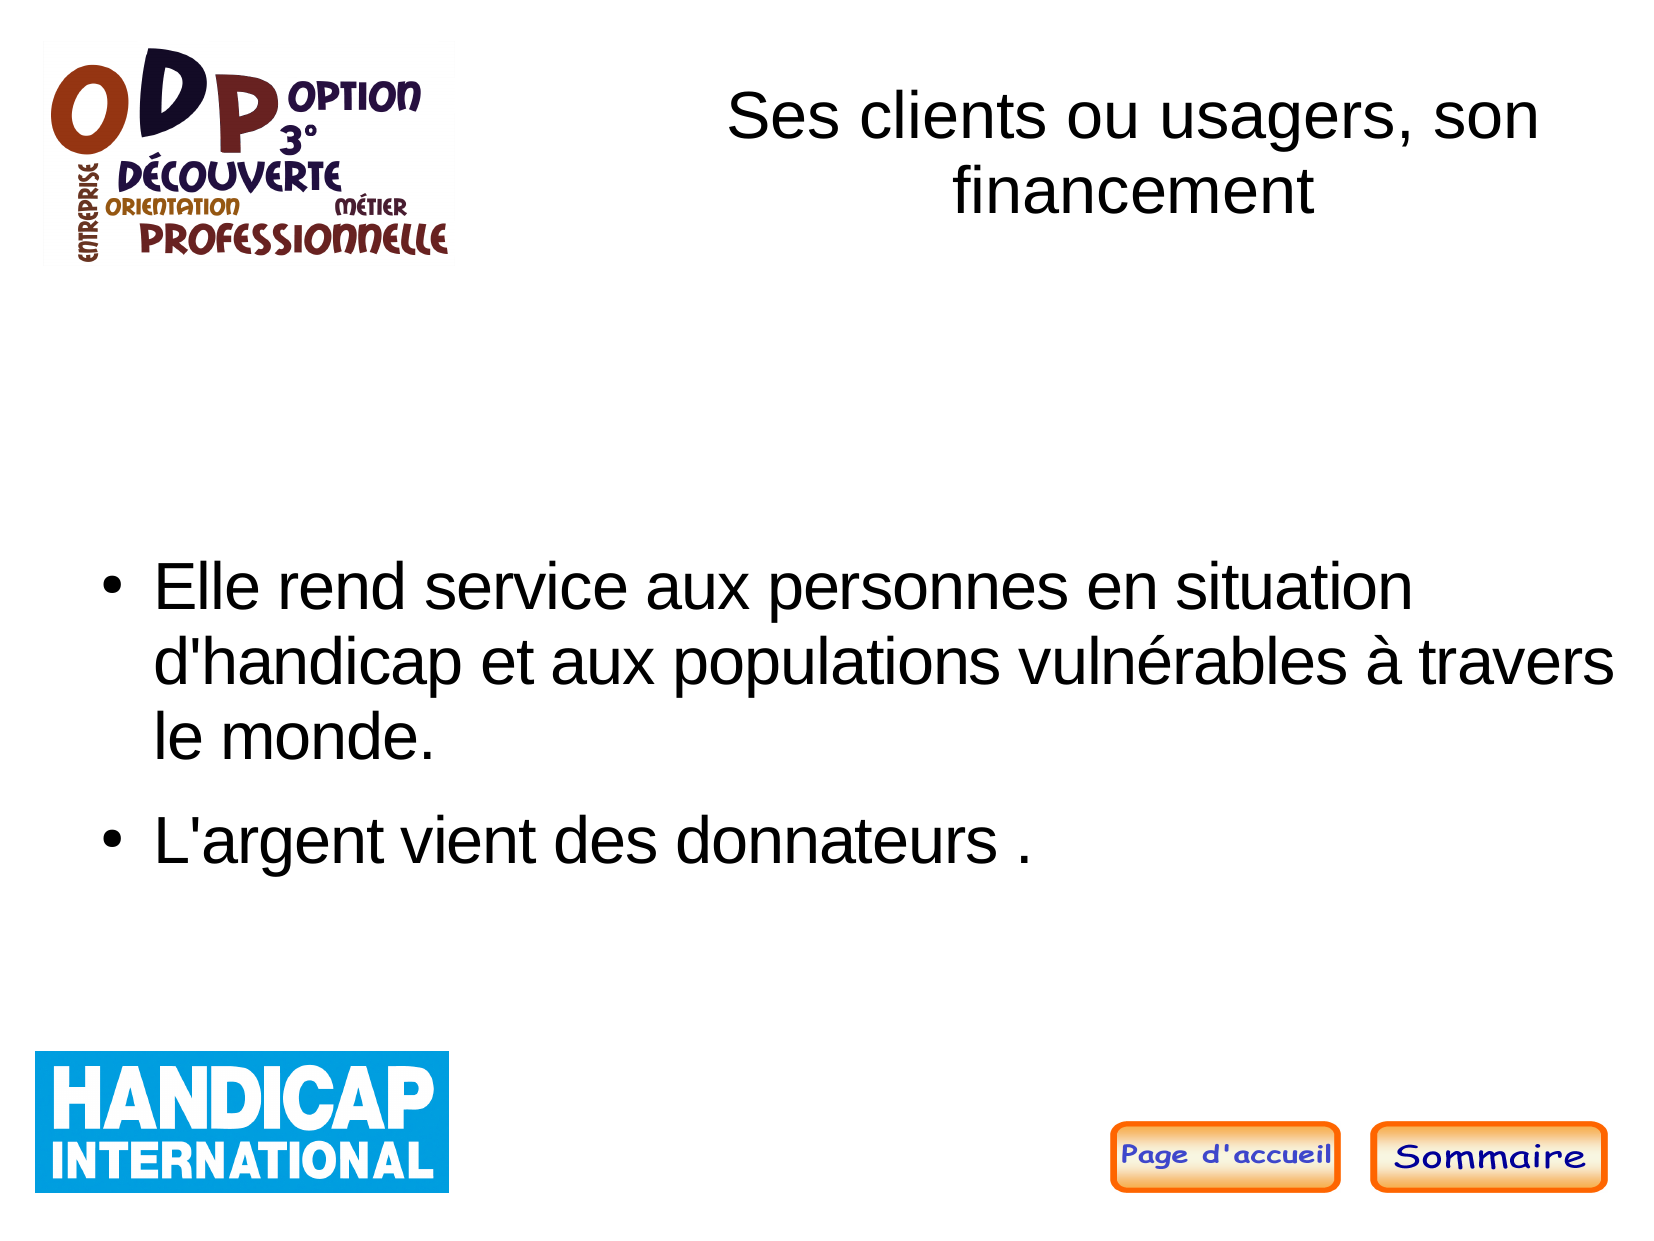

# Ses clients ou usagers, son financement
Elle rend service aux personnes en situation d'handicap et aux populations vulnérables à travers le monde.
L'argent vient des donnateurs .